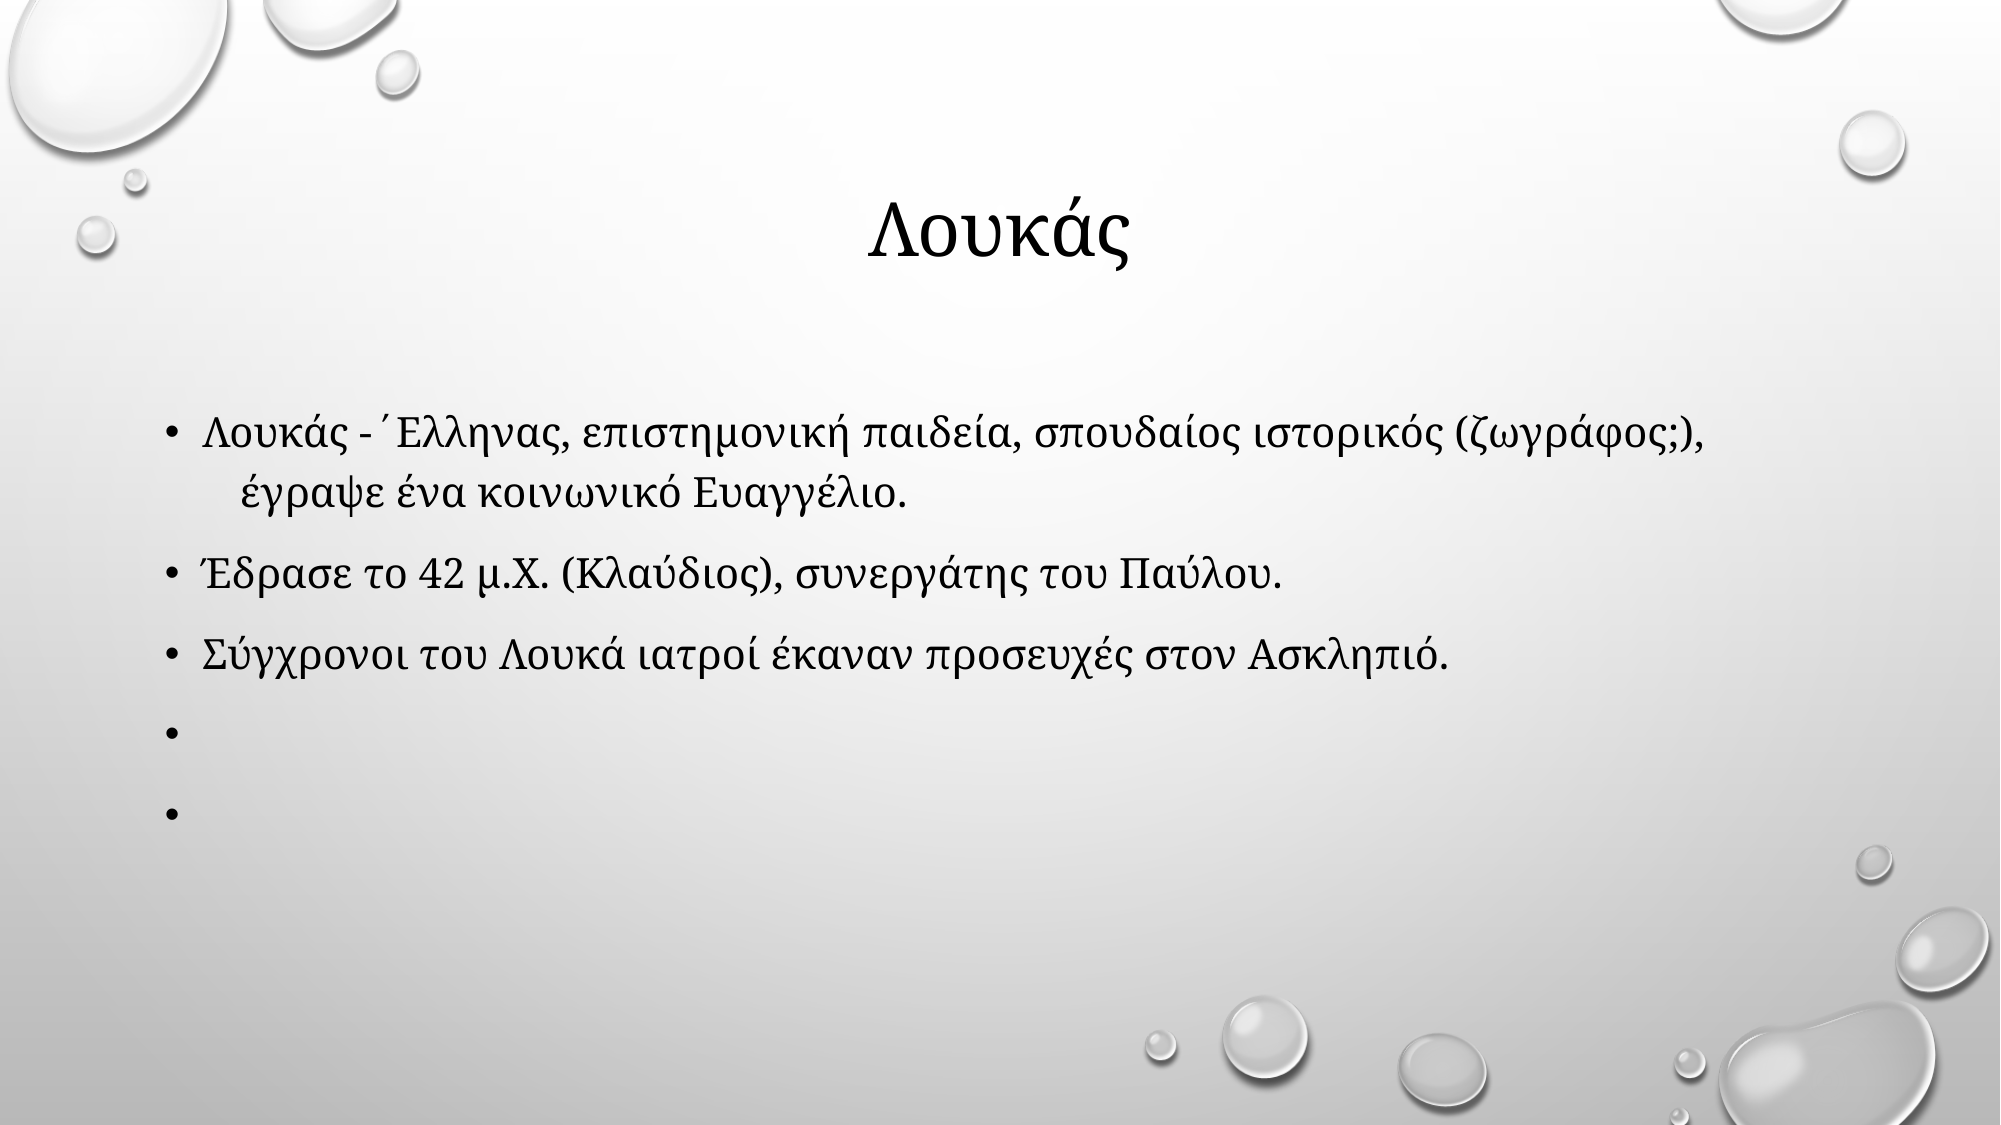

# Λουκάς
Λουκάς -΄Ελληνας, επιστημονική παιδεία, σπουδαίος ιστορικός (ζωγράφος;), έγραψε ένα κοινωνικό Ευαγγέλιο.
Έδρασε το 42 μ.Χ. (Κλαύδιος), συνεργάτης του Παύλου.
Σύγχρονοι του Λουκά ιατροί έκαναν προσευχές στον Ασκληπιό.